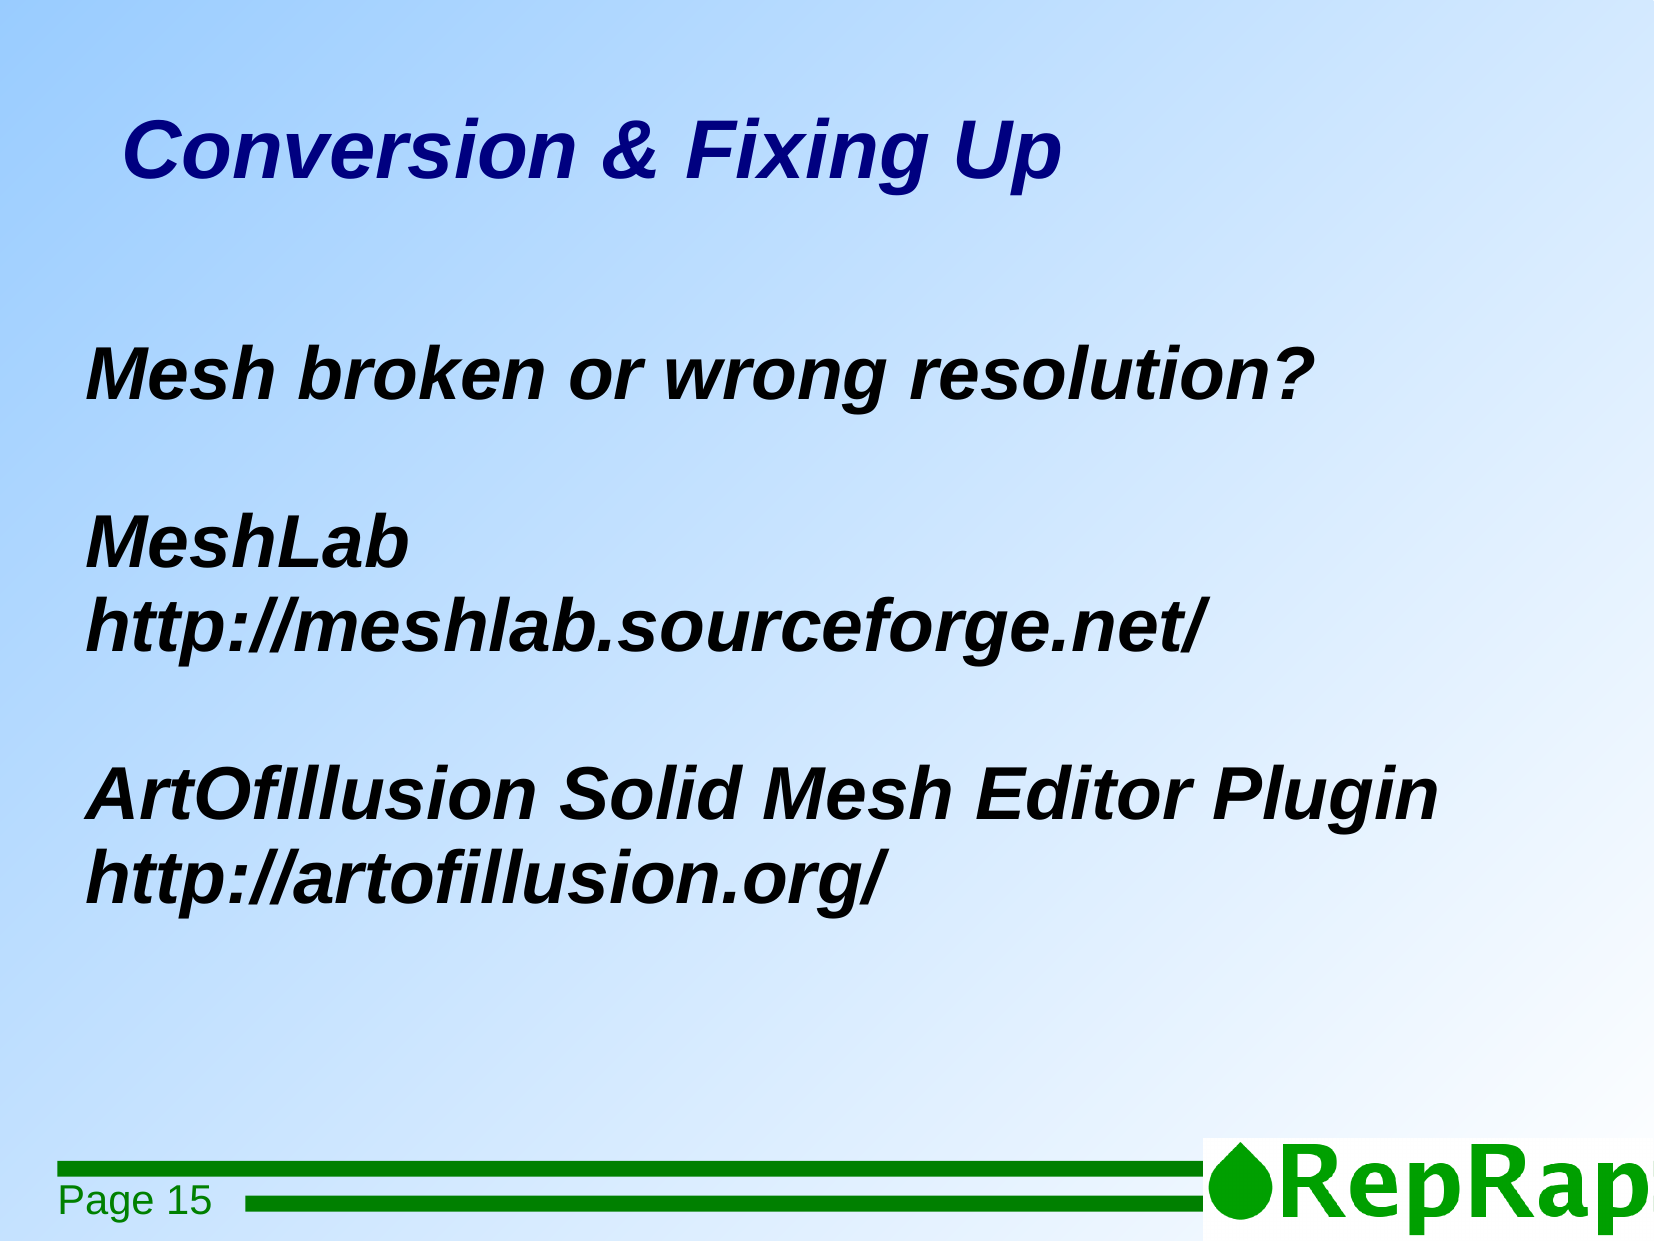

# Conversion & Fixing Up
Mesh broken or wrong resolution?
MeshLab
http://meshlab.sourceforge.net/
ArtOfIllusion Solid Mesh Editor Plugin
http://artofillusion.org/